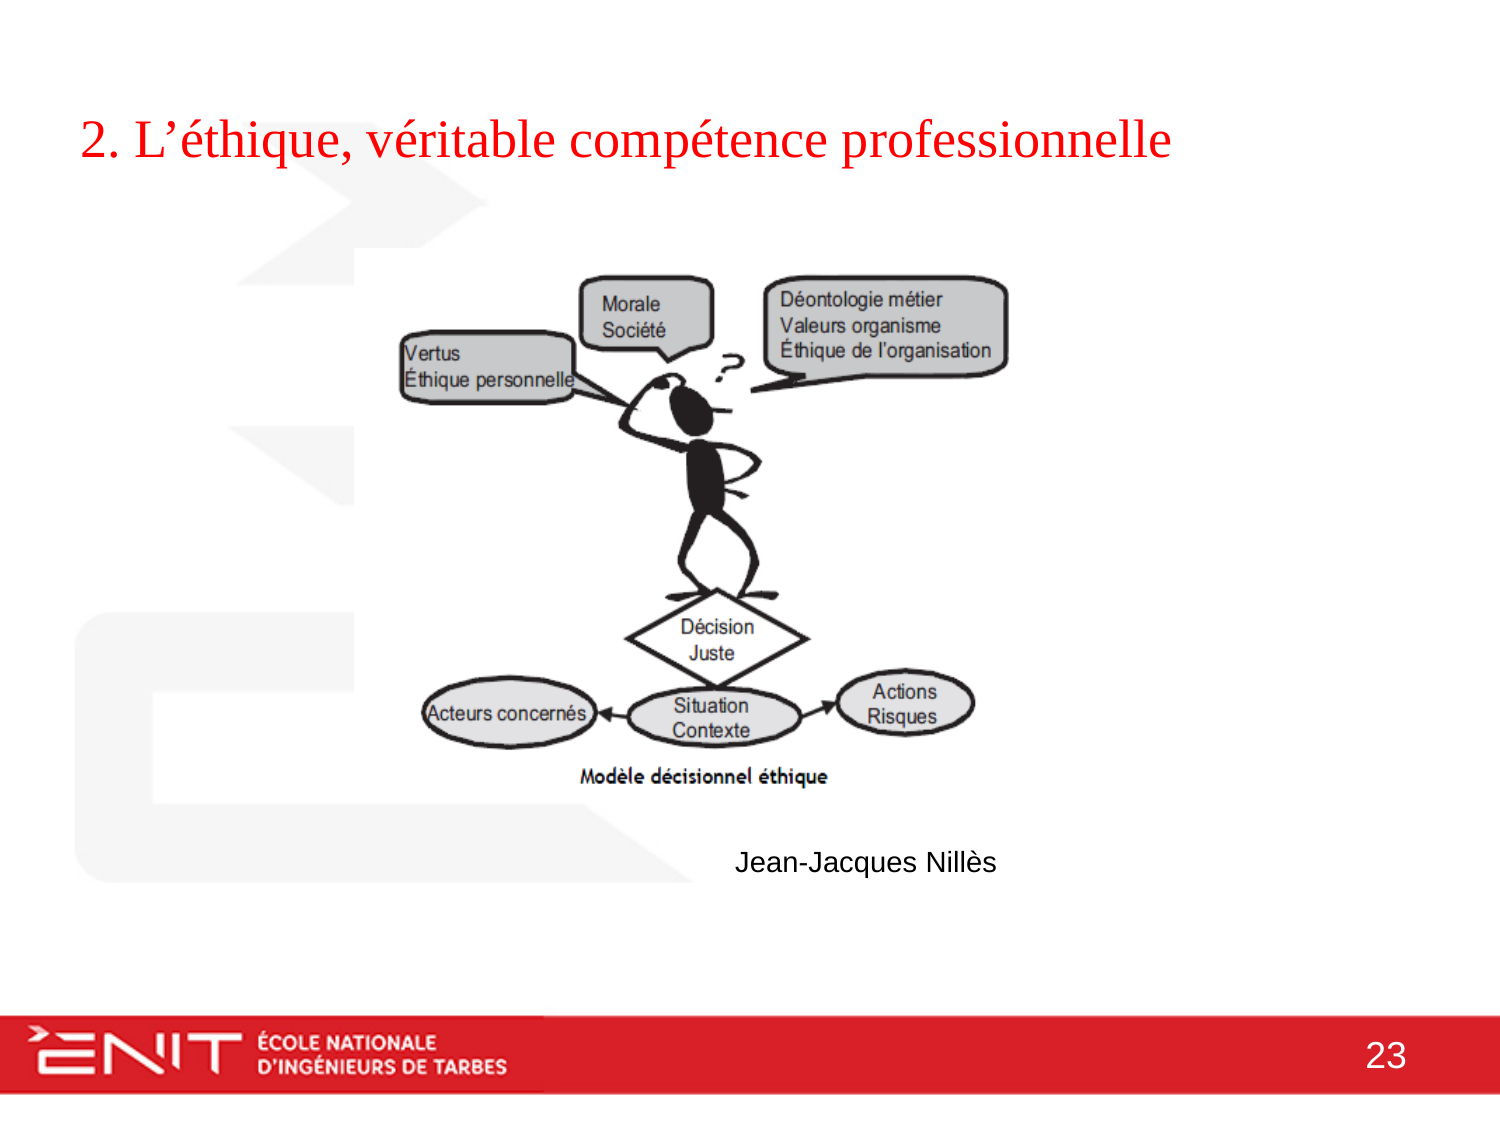

# 2. L’éthique, véritable compétence professionnelle
Jean-Jacques Nillès